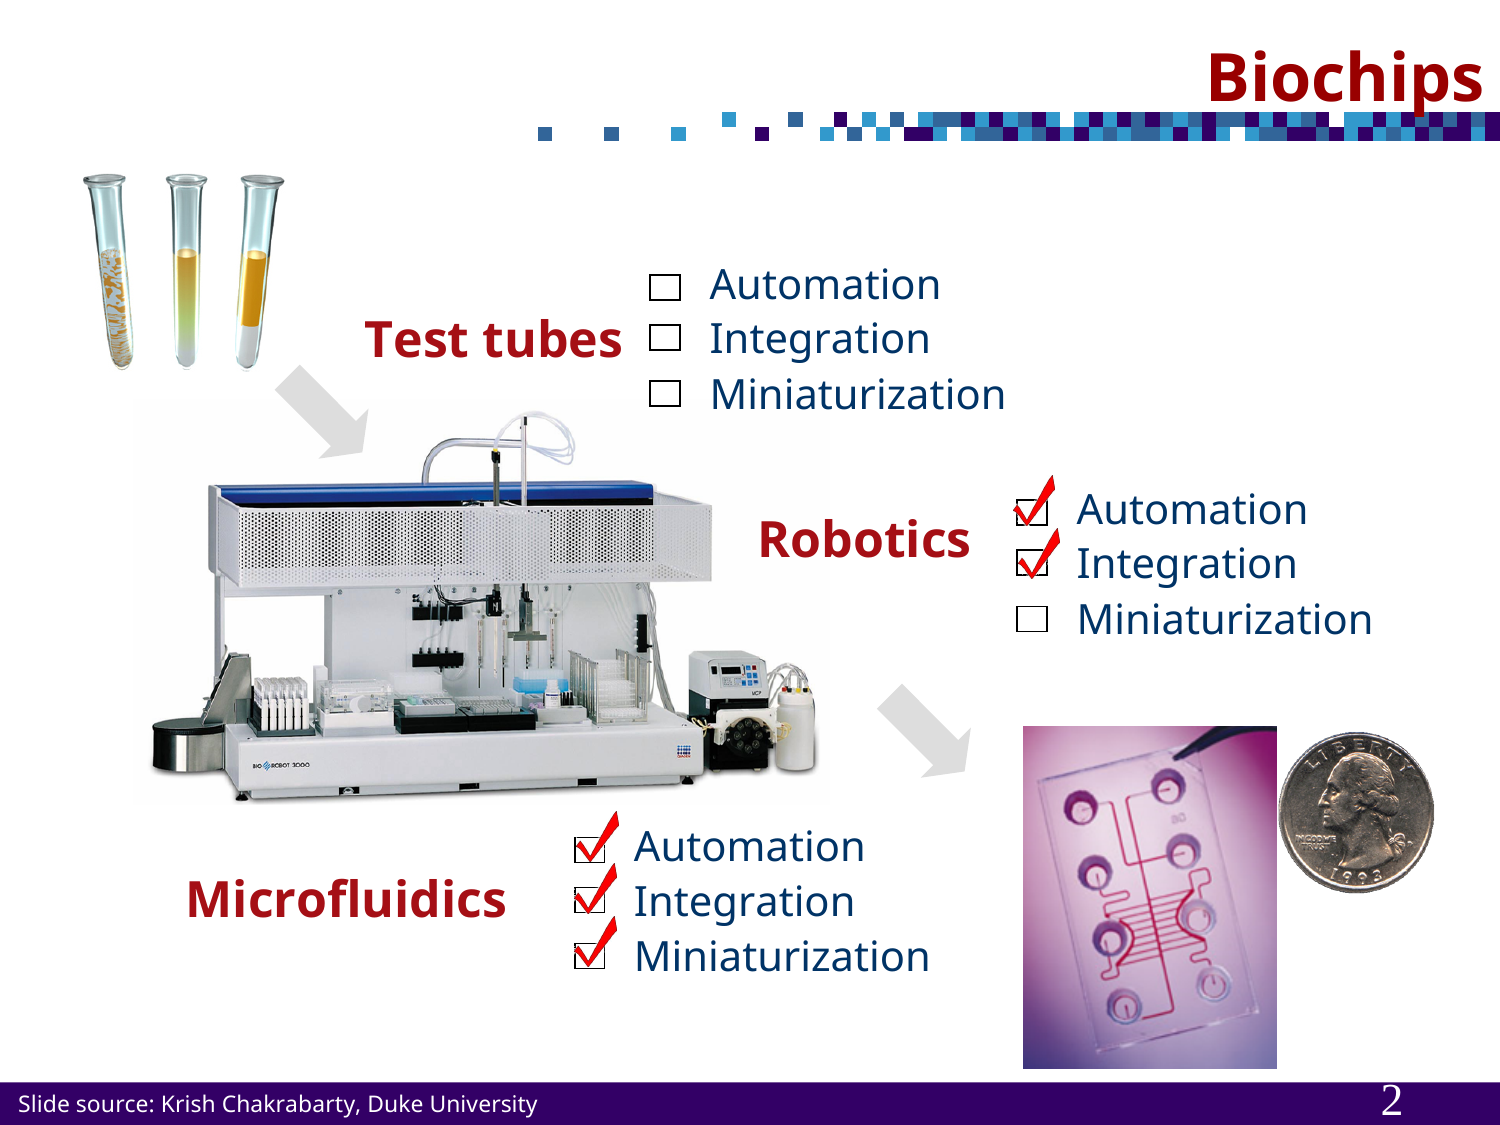

# Biochips
Automation
Integration
Miniaturization
Test tubes
Automation
Integration
Miniaturization
Robotics
Automation
Integration
Miniaturization
Microfluidics
Slide source: Krish Chakrabarty, Duke University